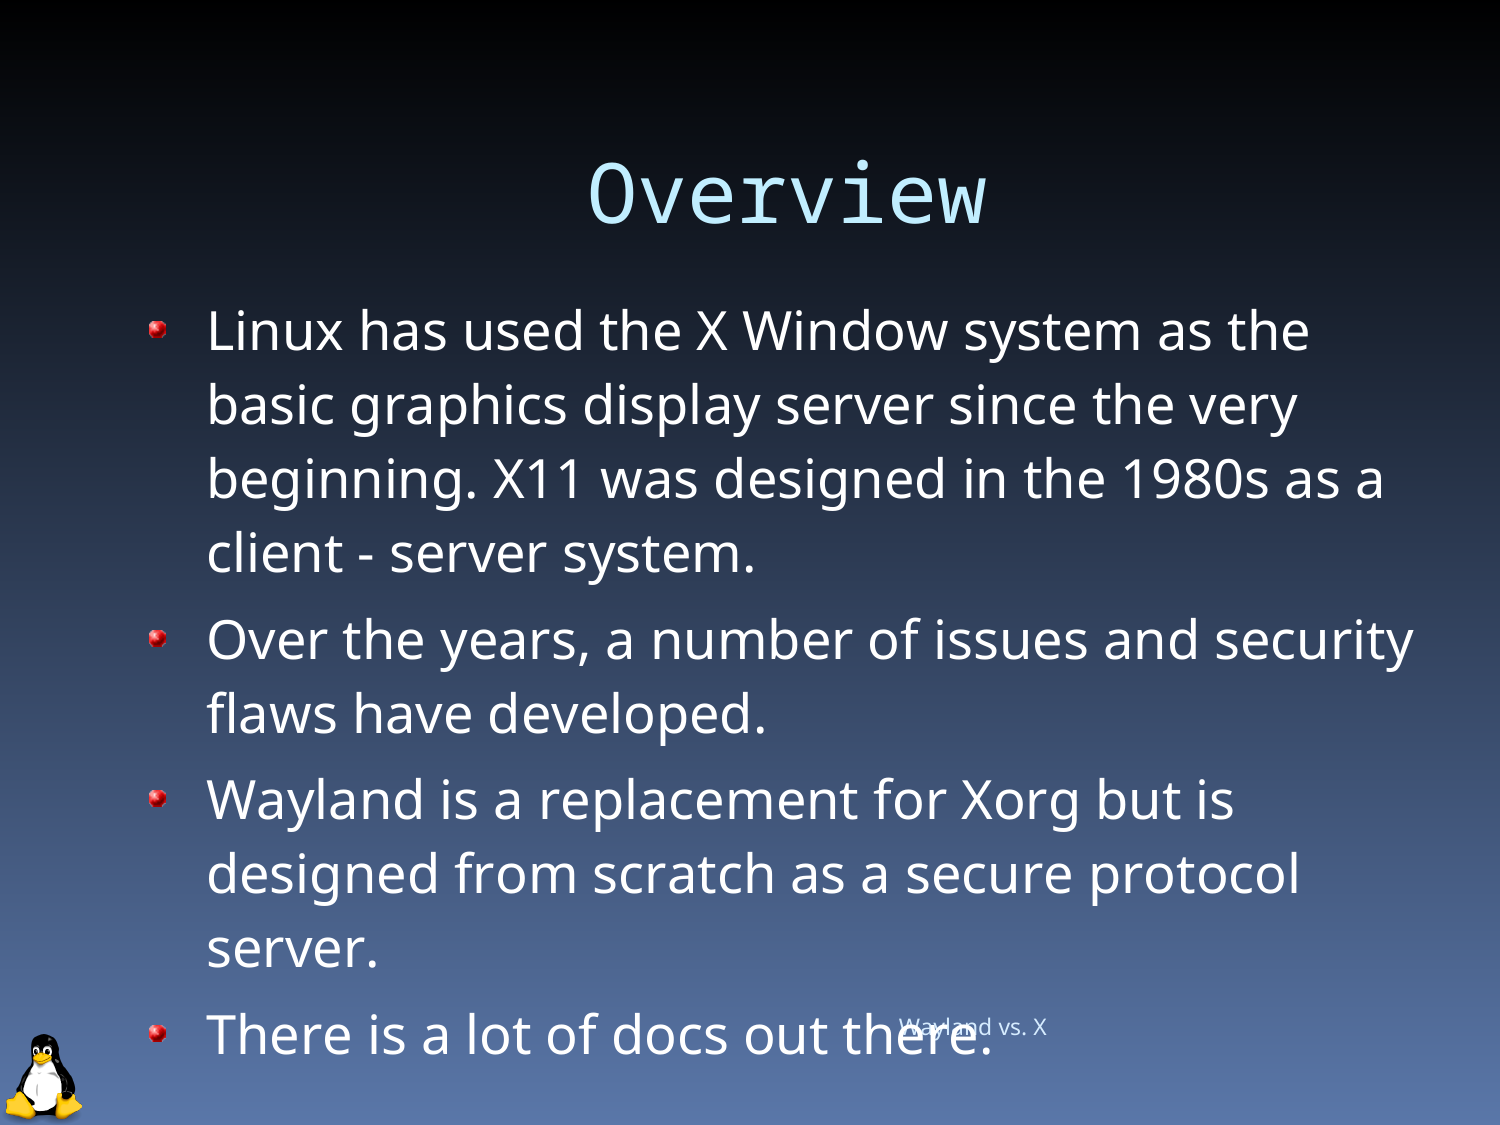

# Overview
Linux has used the X Window system as the basic graphics display server since the very beginning. X11 was designed in the 1980s as a client - server system.
Over the years, a number of issues and security flaws have developed.
Wayland is a replacement for Xorg but is designed from scratch as a secure protocol server.
There is a lot of docs out there.
Wayland vs. X